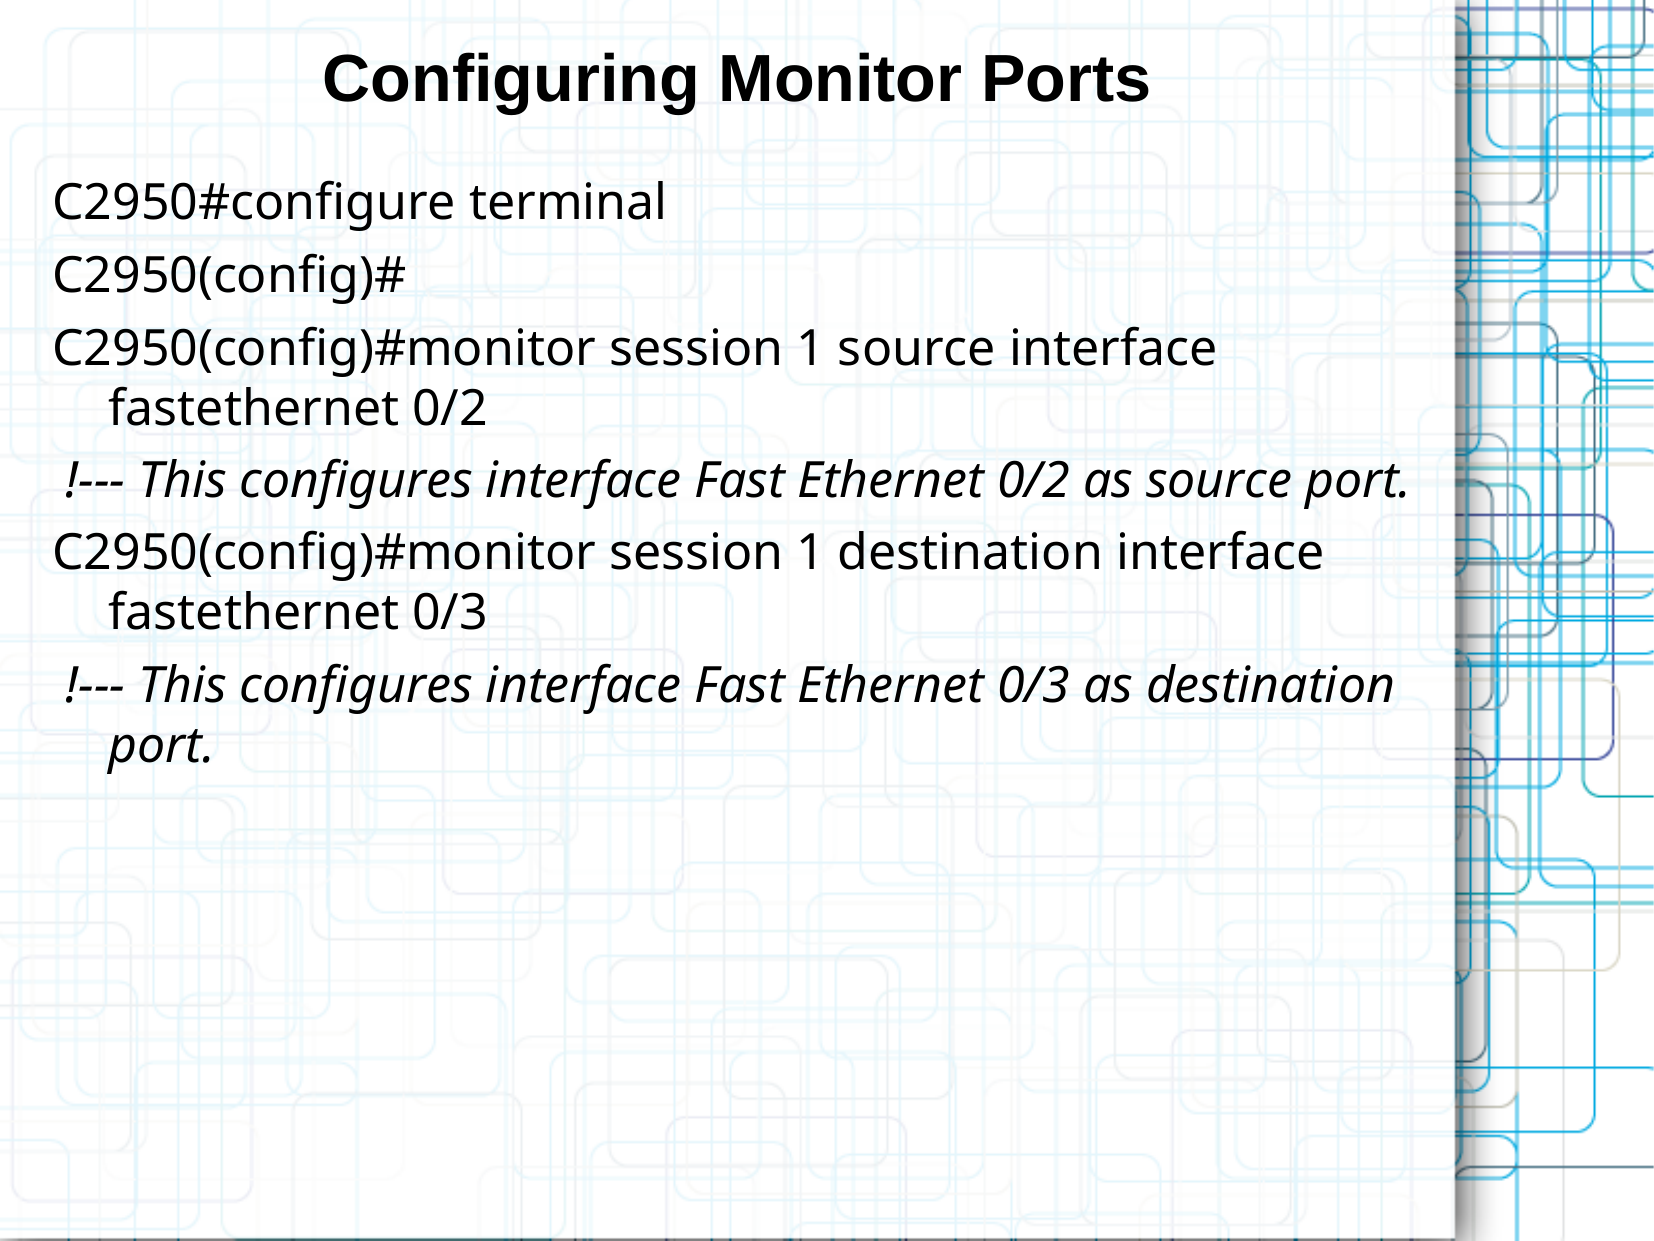

# Configuring Monitor Ports
C2950#configure terminal
C2950(config)#
C2950(config)#monitor session 1 source interface fastethernet 0/2
 !--- This configures interface Fast Ethernet 0/2 as source port.
C2950(config)#monitor session 1 destination interface fastethernet 0/3
 !--- This configures interface Fast Ethernet 0/3 as destination port.